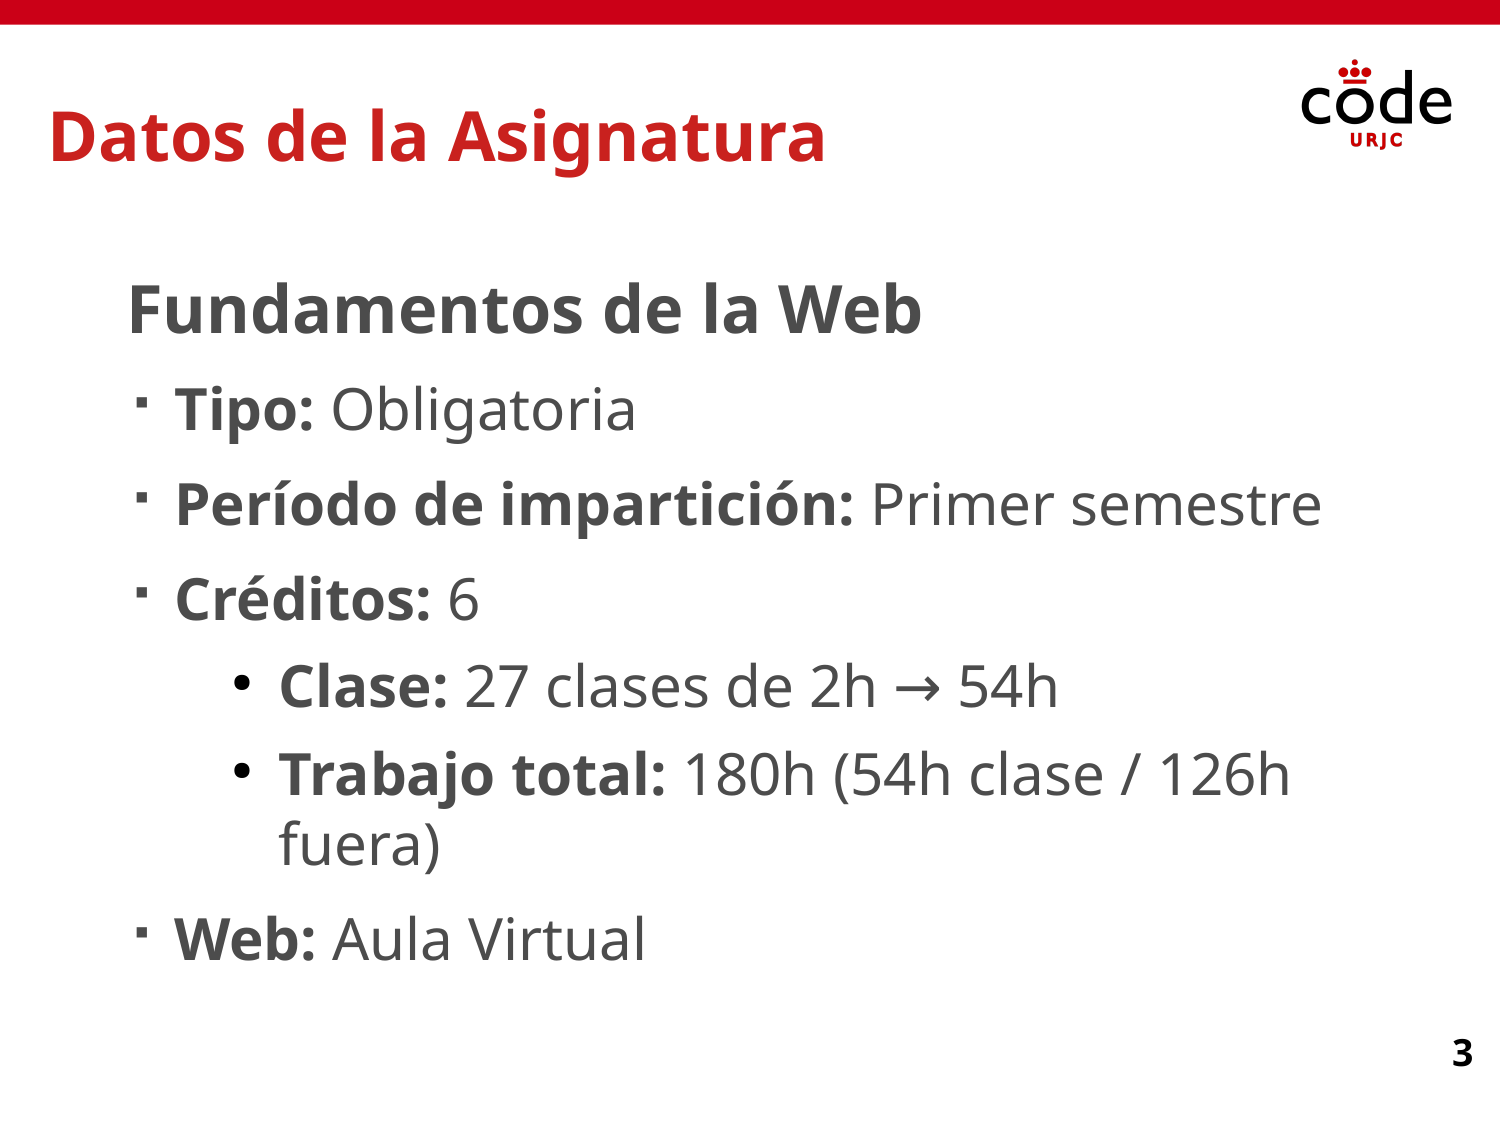

# Datos de la Asignatura
Fundamentos de la Web
Tipo: Obligatoria
Período de impartición: Primer semestre
Créditos: 6
Clase: 27 clases de 2h → 54h
Trabajo total: 180h (54h clase / 126h fuera)
Web: Aula Virtual
3